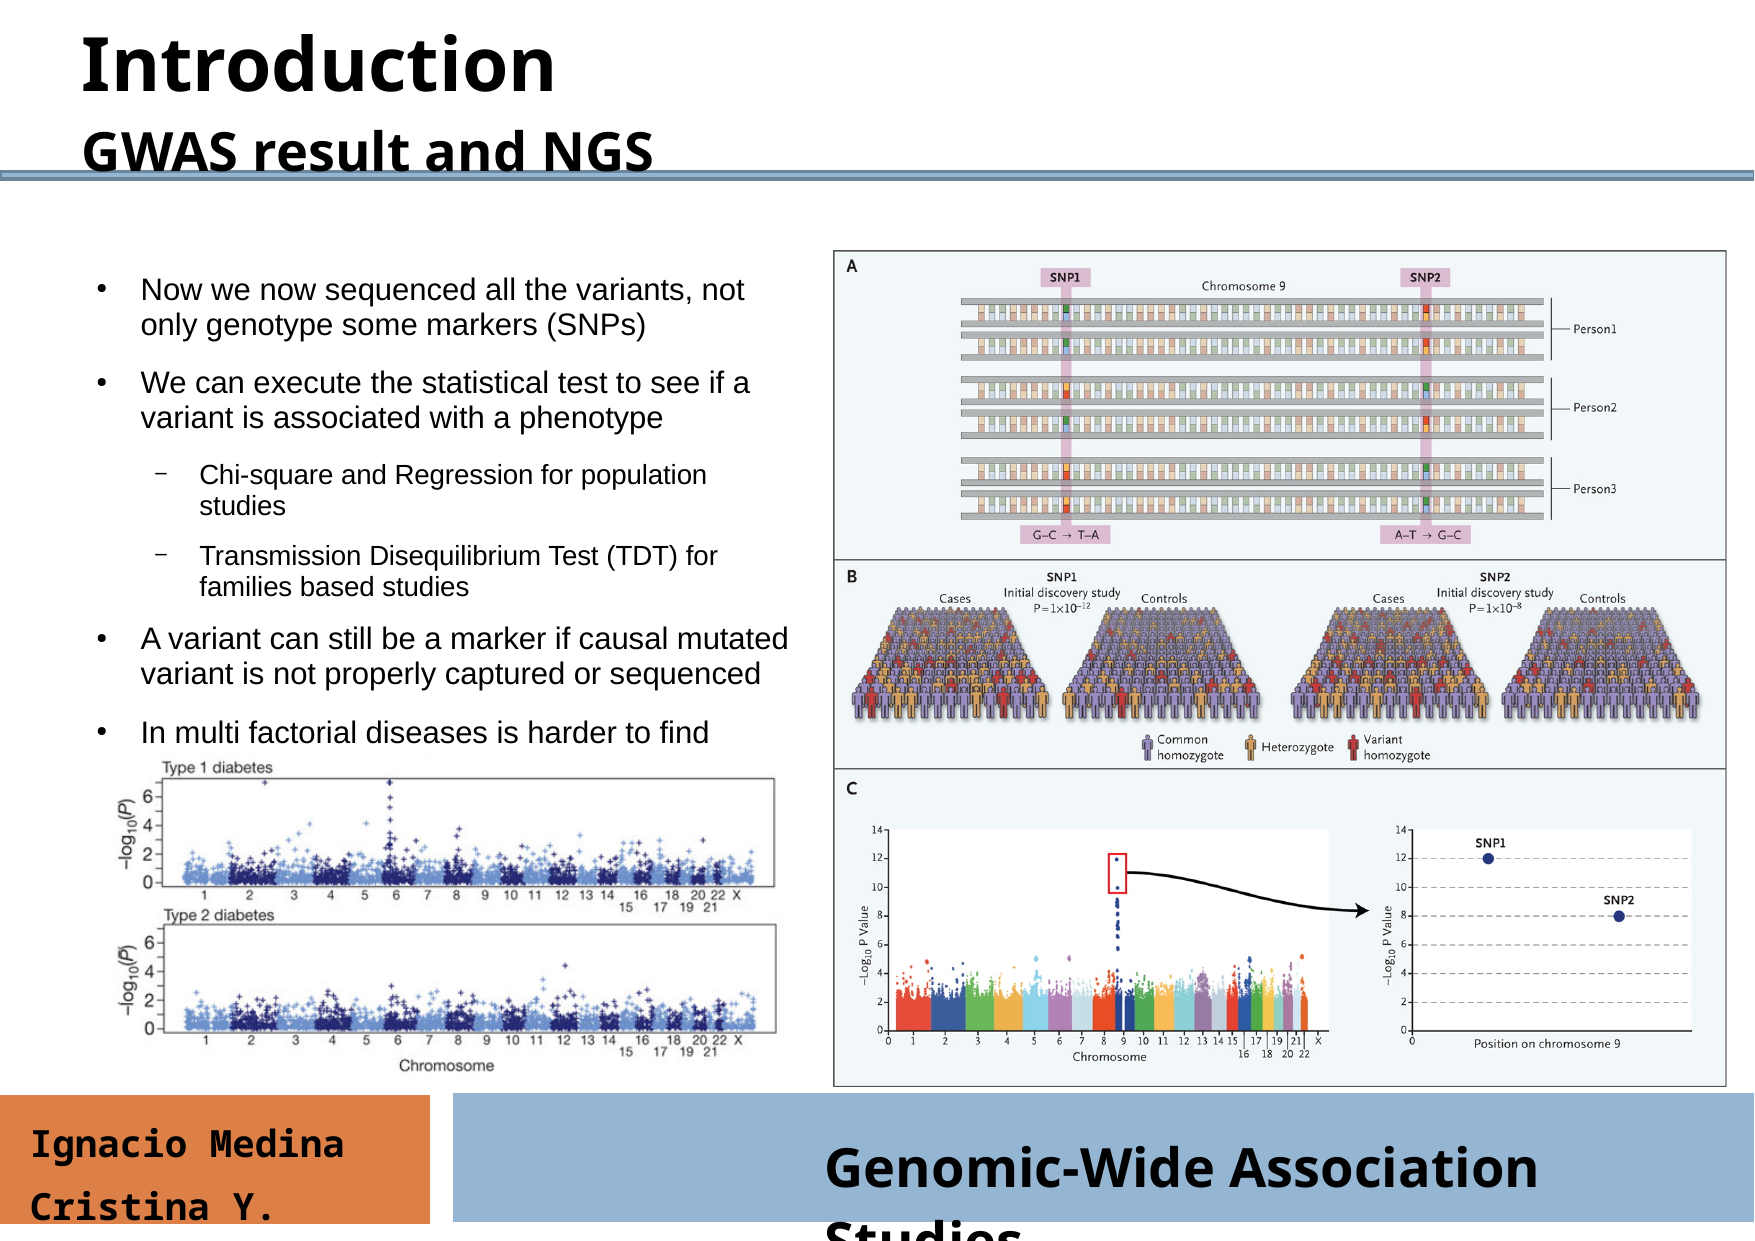

Introduction
GWAS result and NGS
# Now we now sequenced all the variants, not only genotype some markers (SNPs)
We can execute the statistical test to see if a variant is associated with a phenotype
Chi-square and Regression for population studies
Transmission Disequilibrium Test (TDT) for families based studies
A variant can still be a marker if causal mutated variant is not properly captured or sequenced
In multi factorial diseases is harder to find causal variants
Ignacio Medina
Cristina Y. González
Genomic-Wide Association Studies